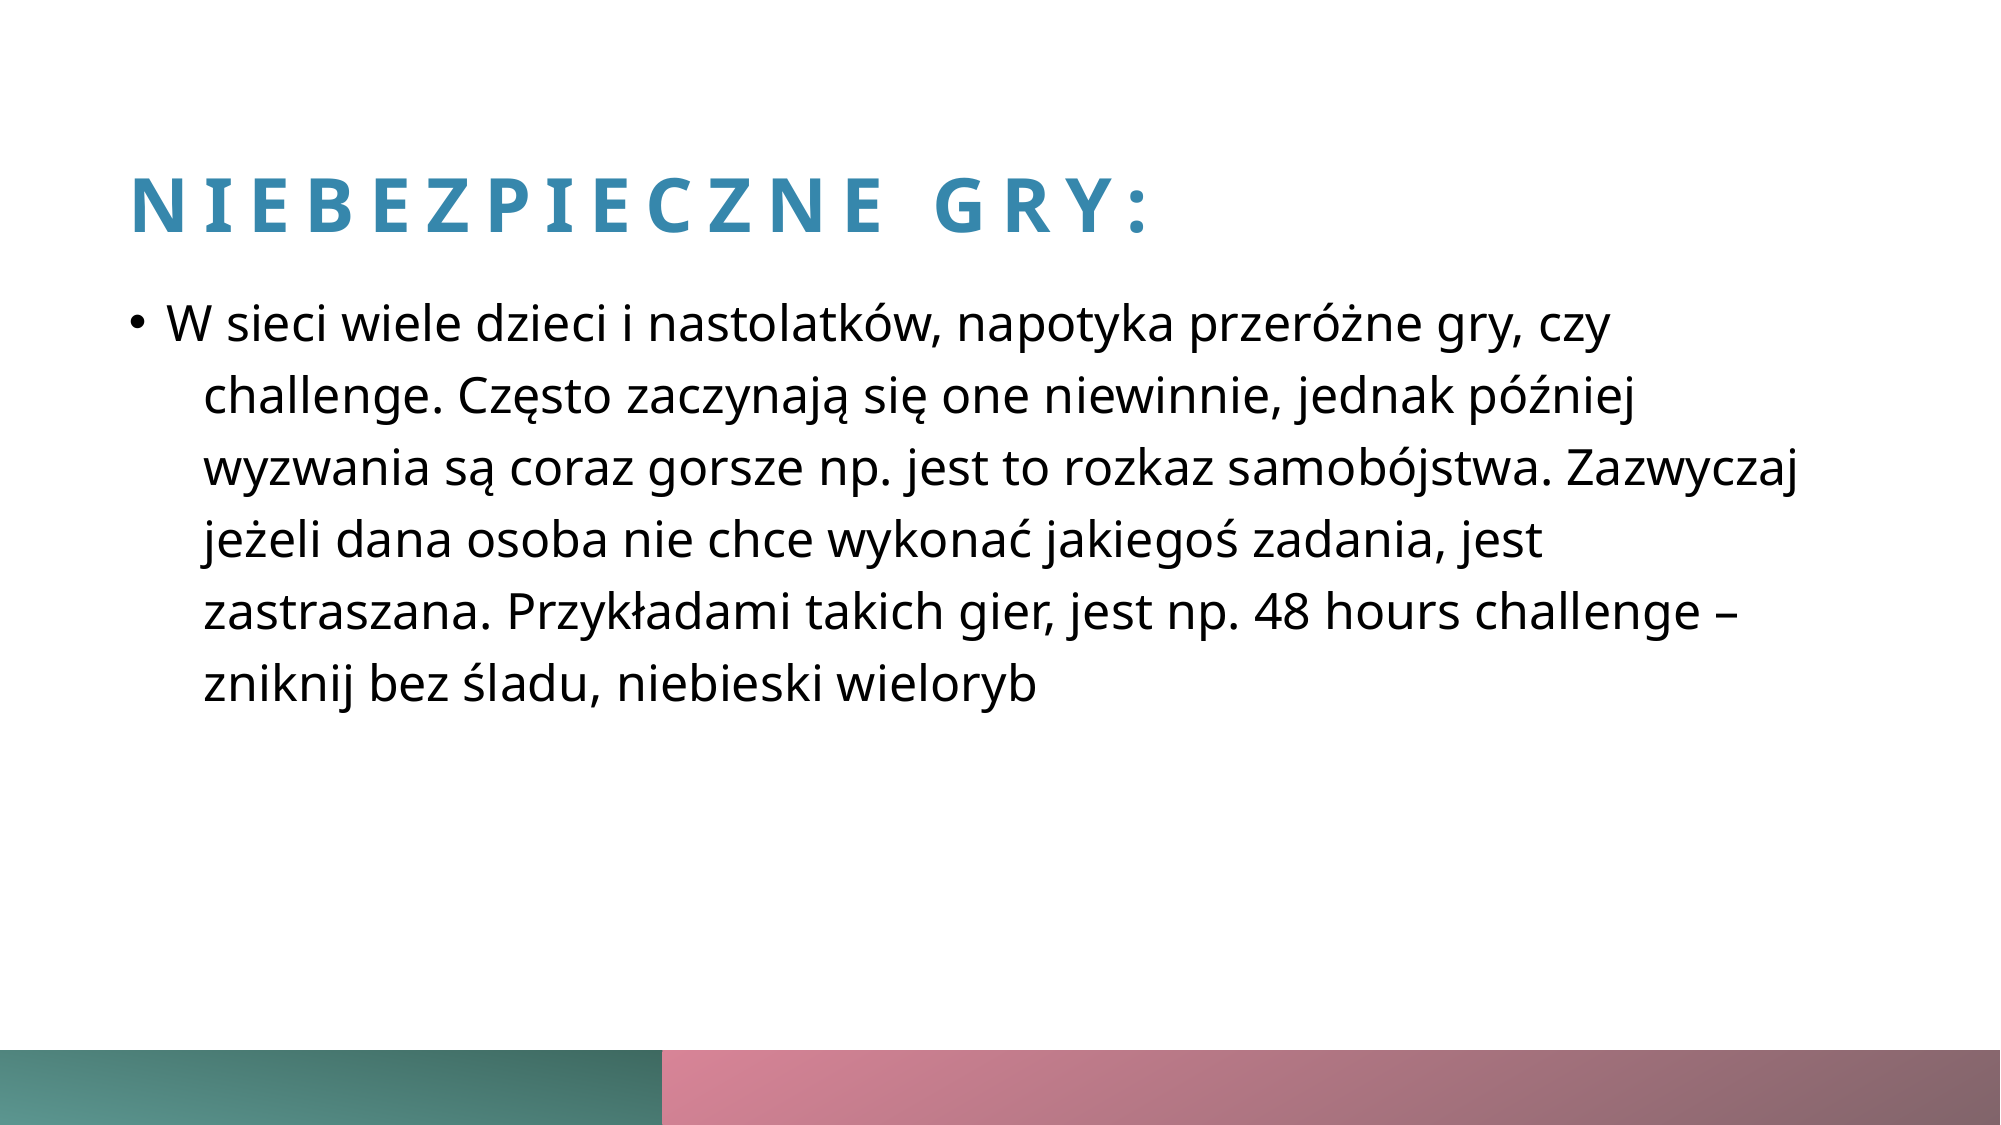

# Niebezpieczne gry:
W sieci wiele dzieci i nastolatków, napotyka przeróżne gry, czy challenge. Często zaczynają się one niewinnie, jednak później wyzwania są coraz gorsze np. jest to rozkaz samobójstwa. Zazwyczaj jeżeli dana osoba nie chce wykonać jakiegoś zadania, jest zastraszana. Przykładami takich gier, jest np. 48 hours challenge – zniknij bez śladu, niebieski wieloryb